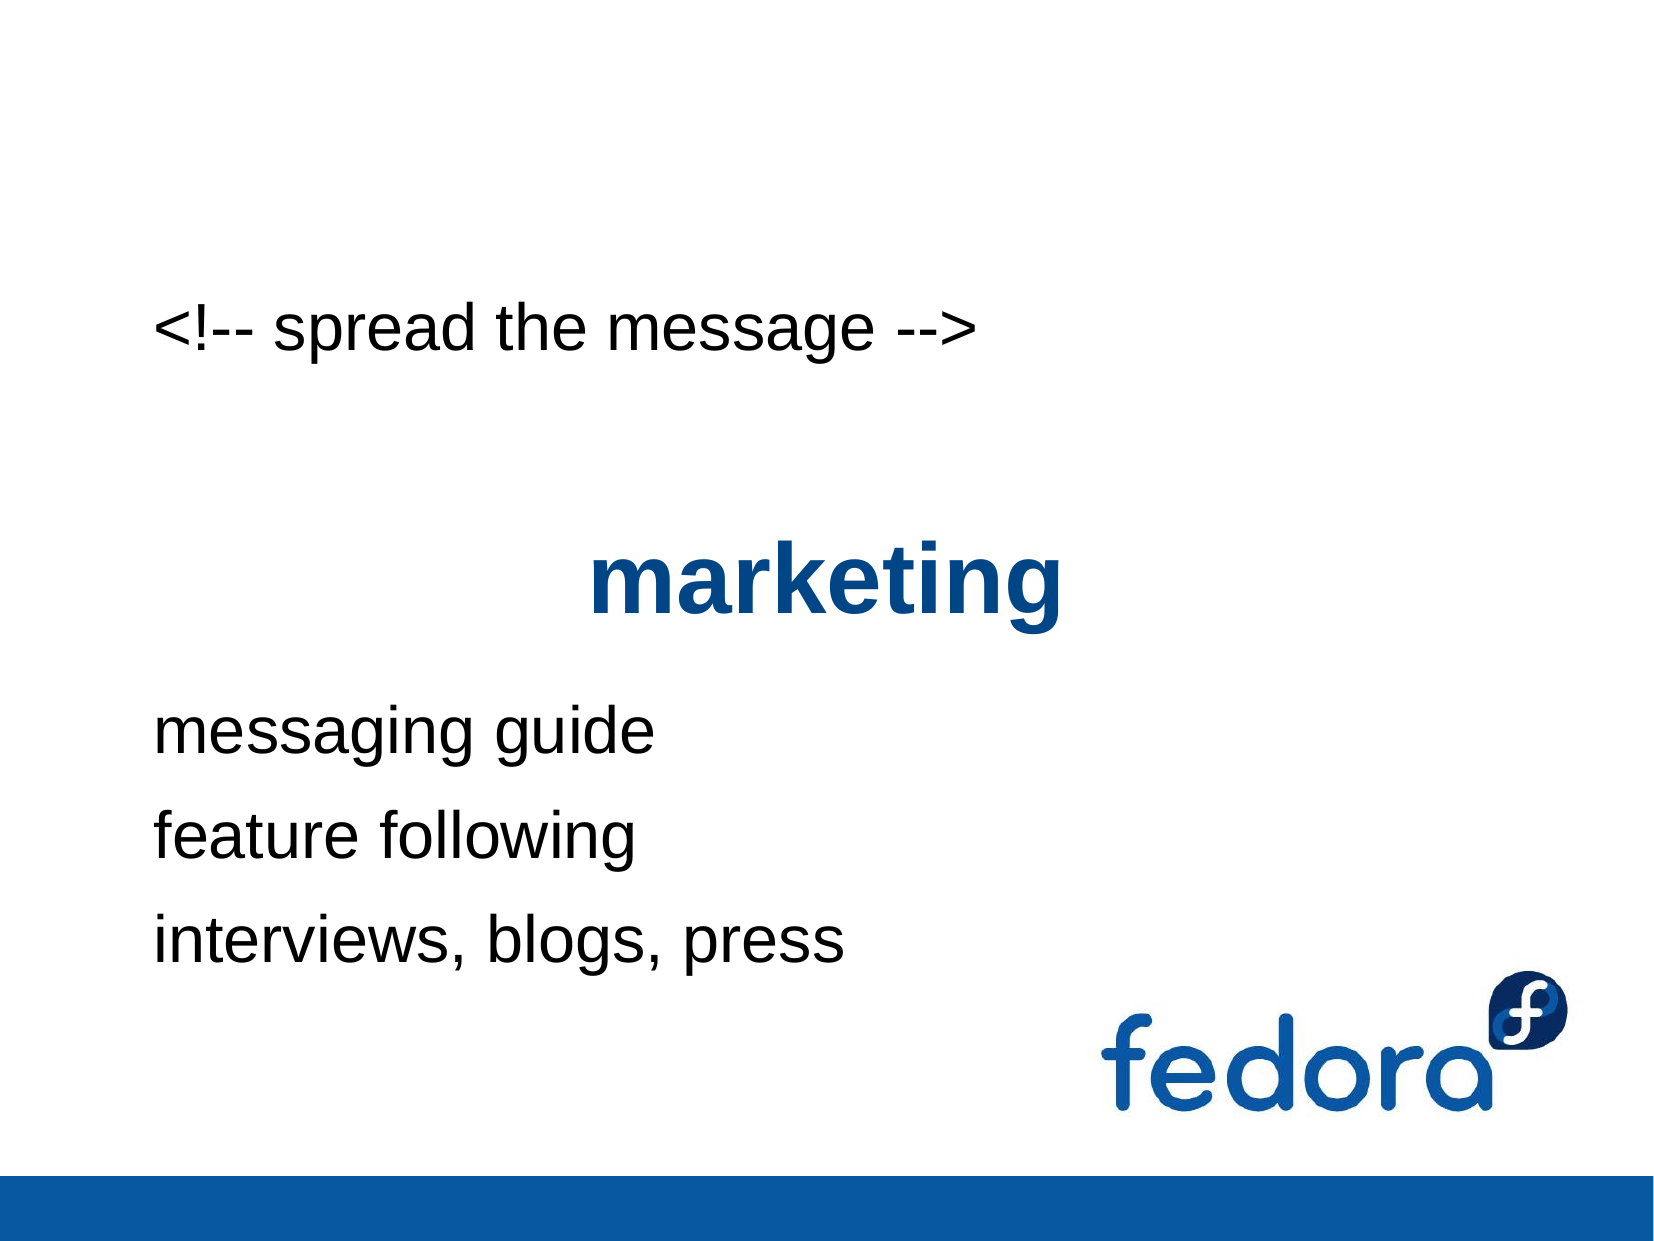

# marketing
<!-- spread the message -->
messaging guide
feature following
interviews, blogs, press